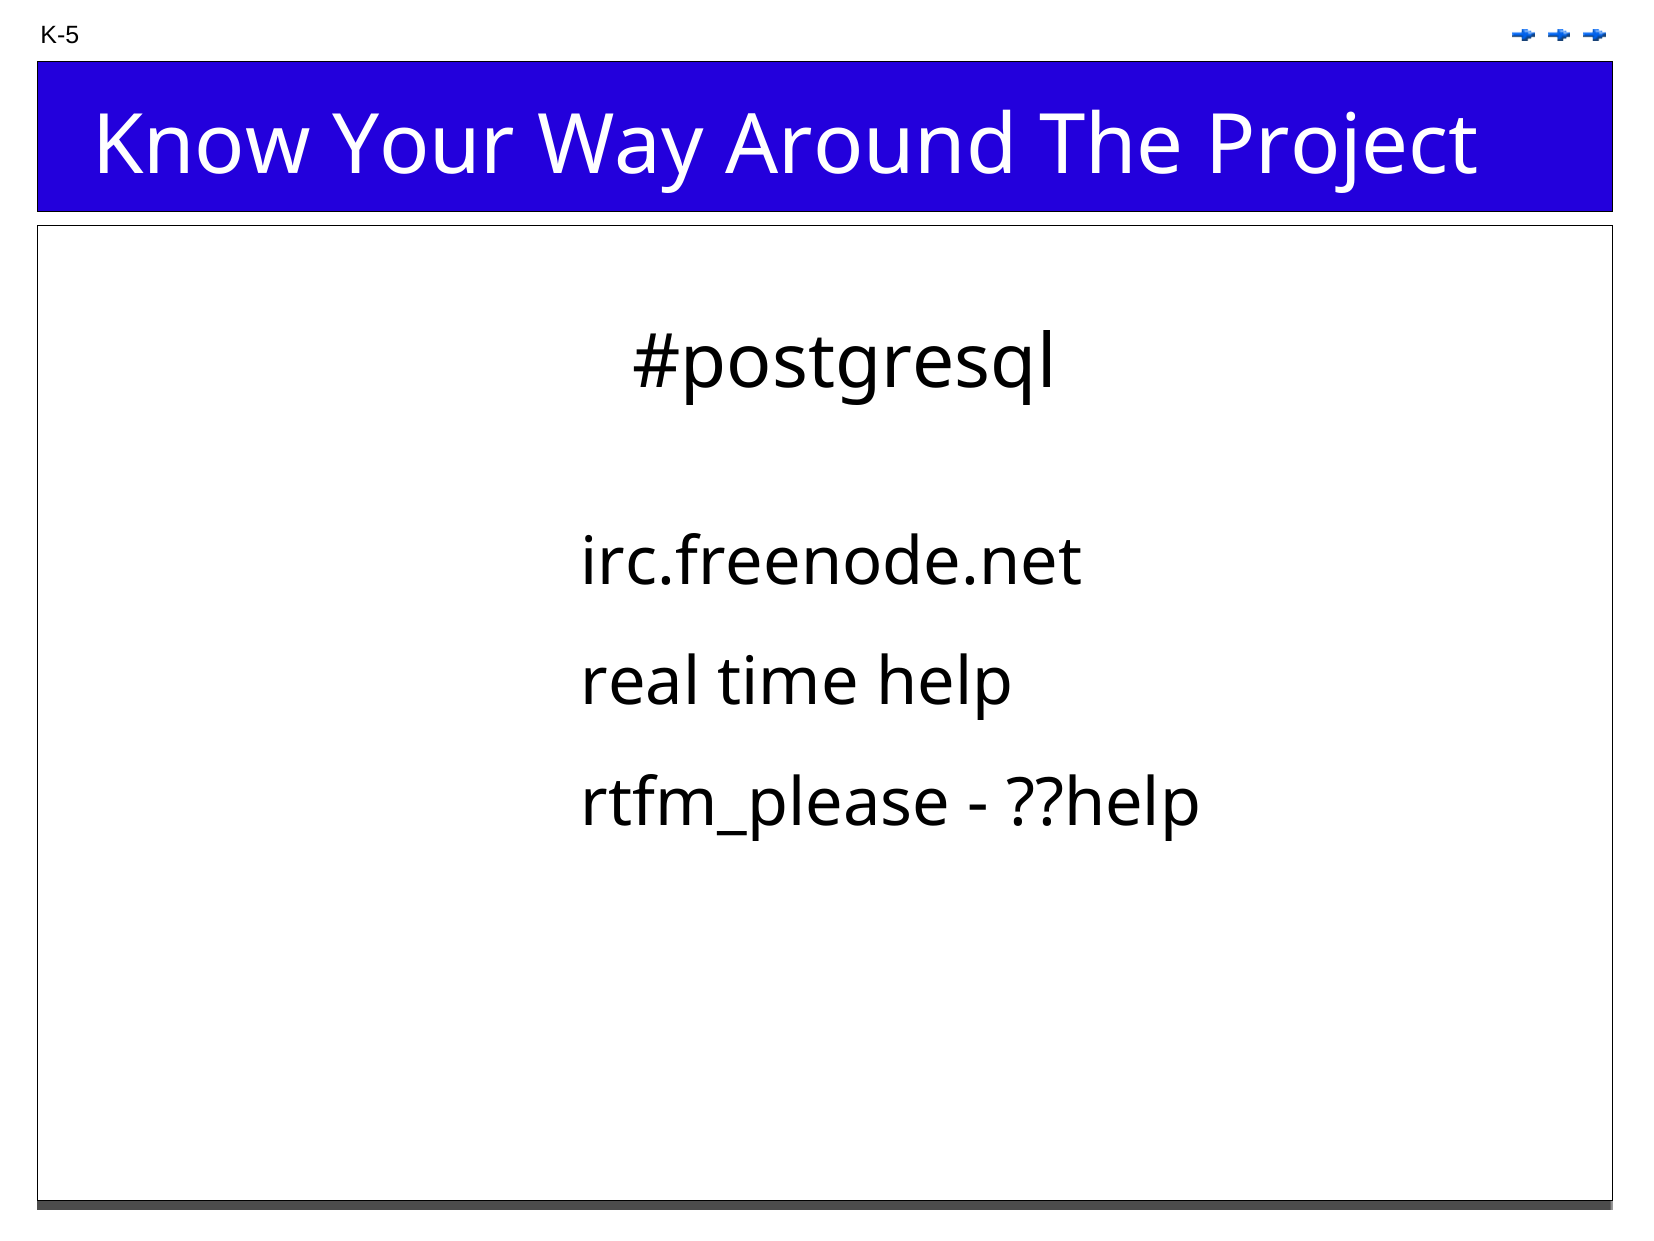

K-5
Know Your Way Around The Project
#postgresql
 irc.freenode.net
 real time help
 rtfm_please - ??help